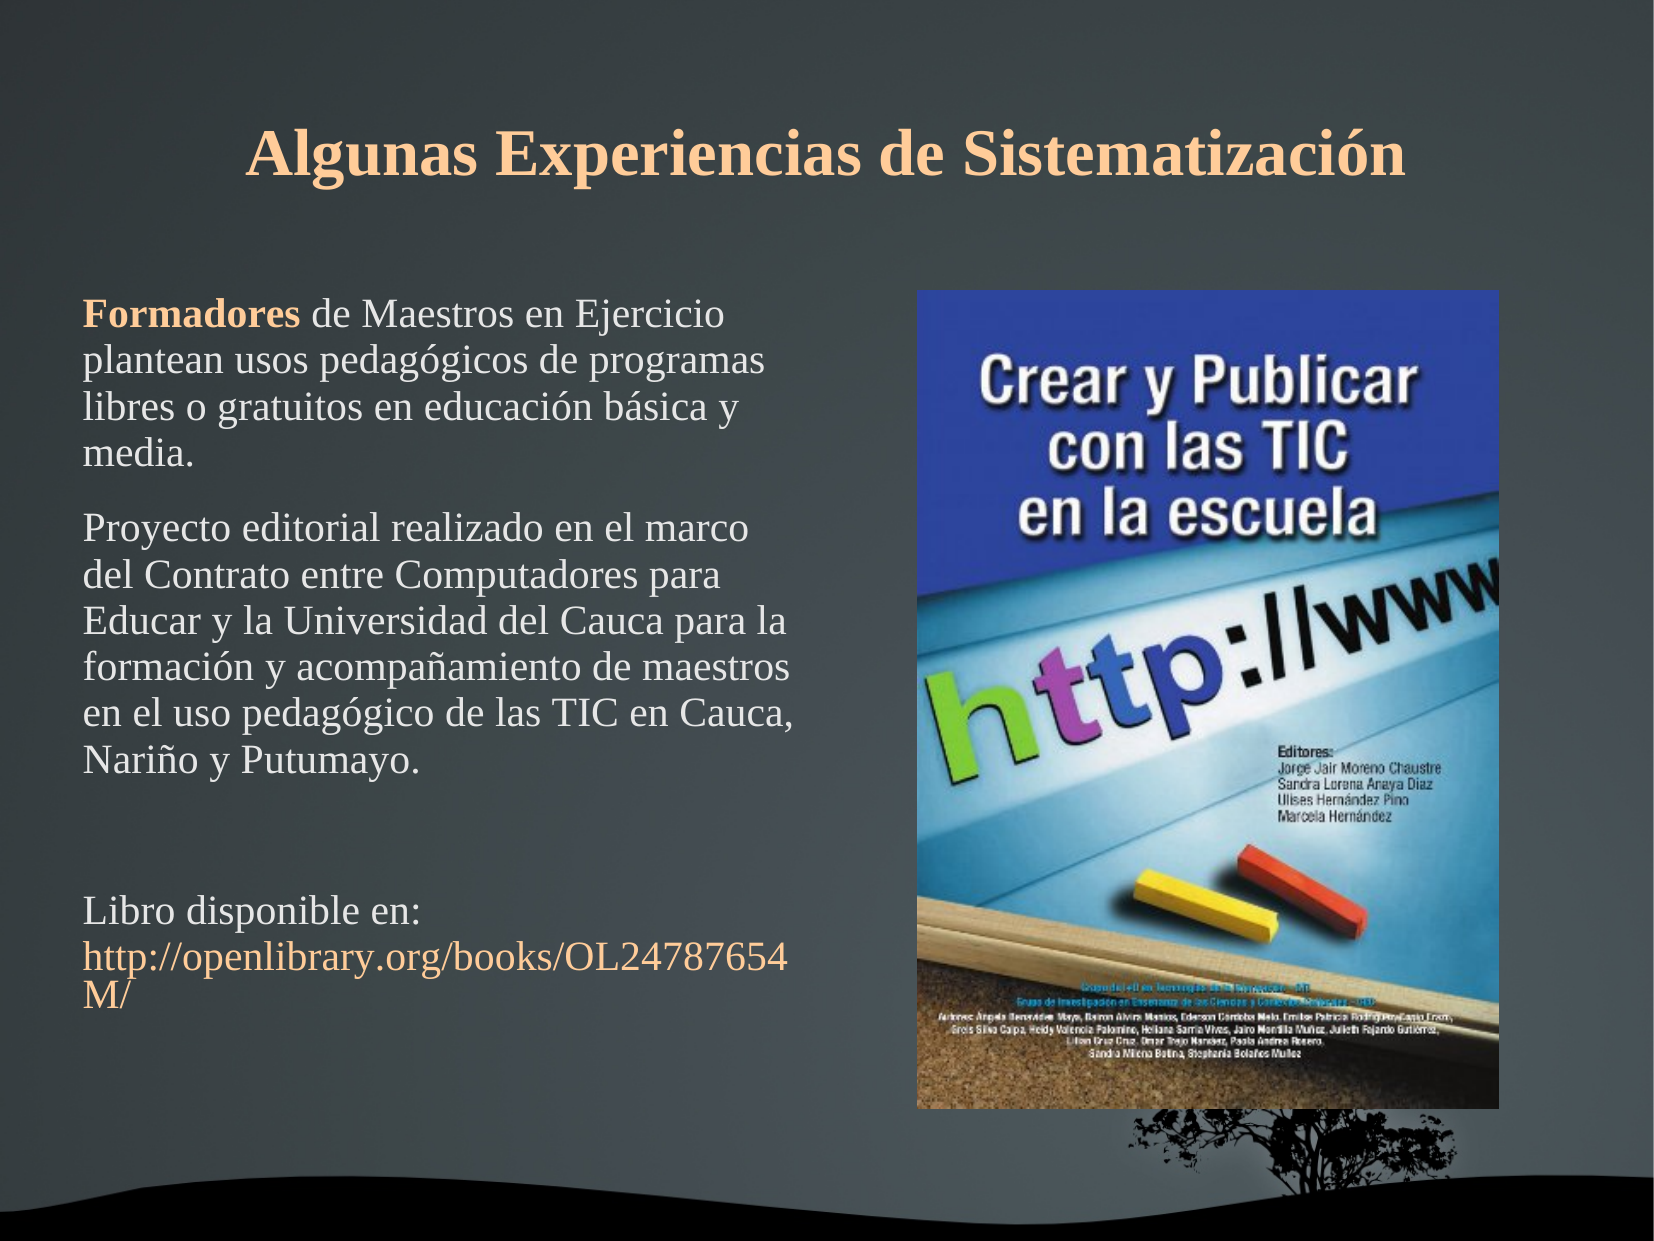

# Algunas Experiencias de Sistematización
Formadores de Maestros en Ejercicio plantean usos pedagógicos de programas libres o gratuitos en educación básica y media.
Proyecto editorial realizado en el marco del Contrato entre Computadores para Educar y la Universidad del Cauca para la formación y acompañamiento de maestros en el uso pedagógico de las TIC en Cauca, Nariño y Putumayo.
Libro disponible en: http://openlibrary.org/books/OL24787654M/